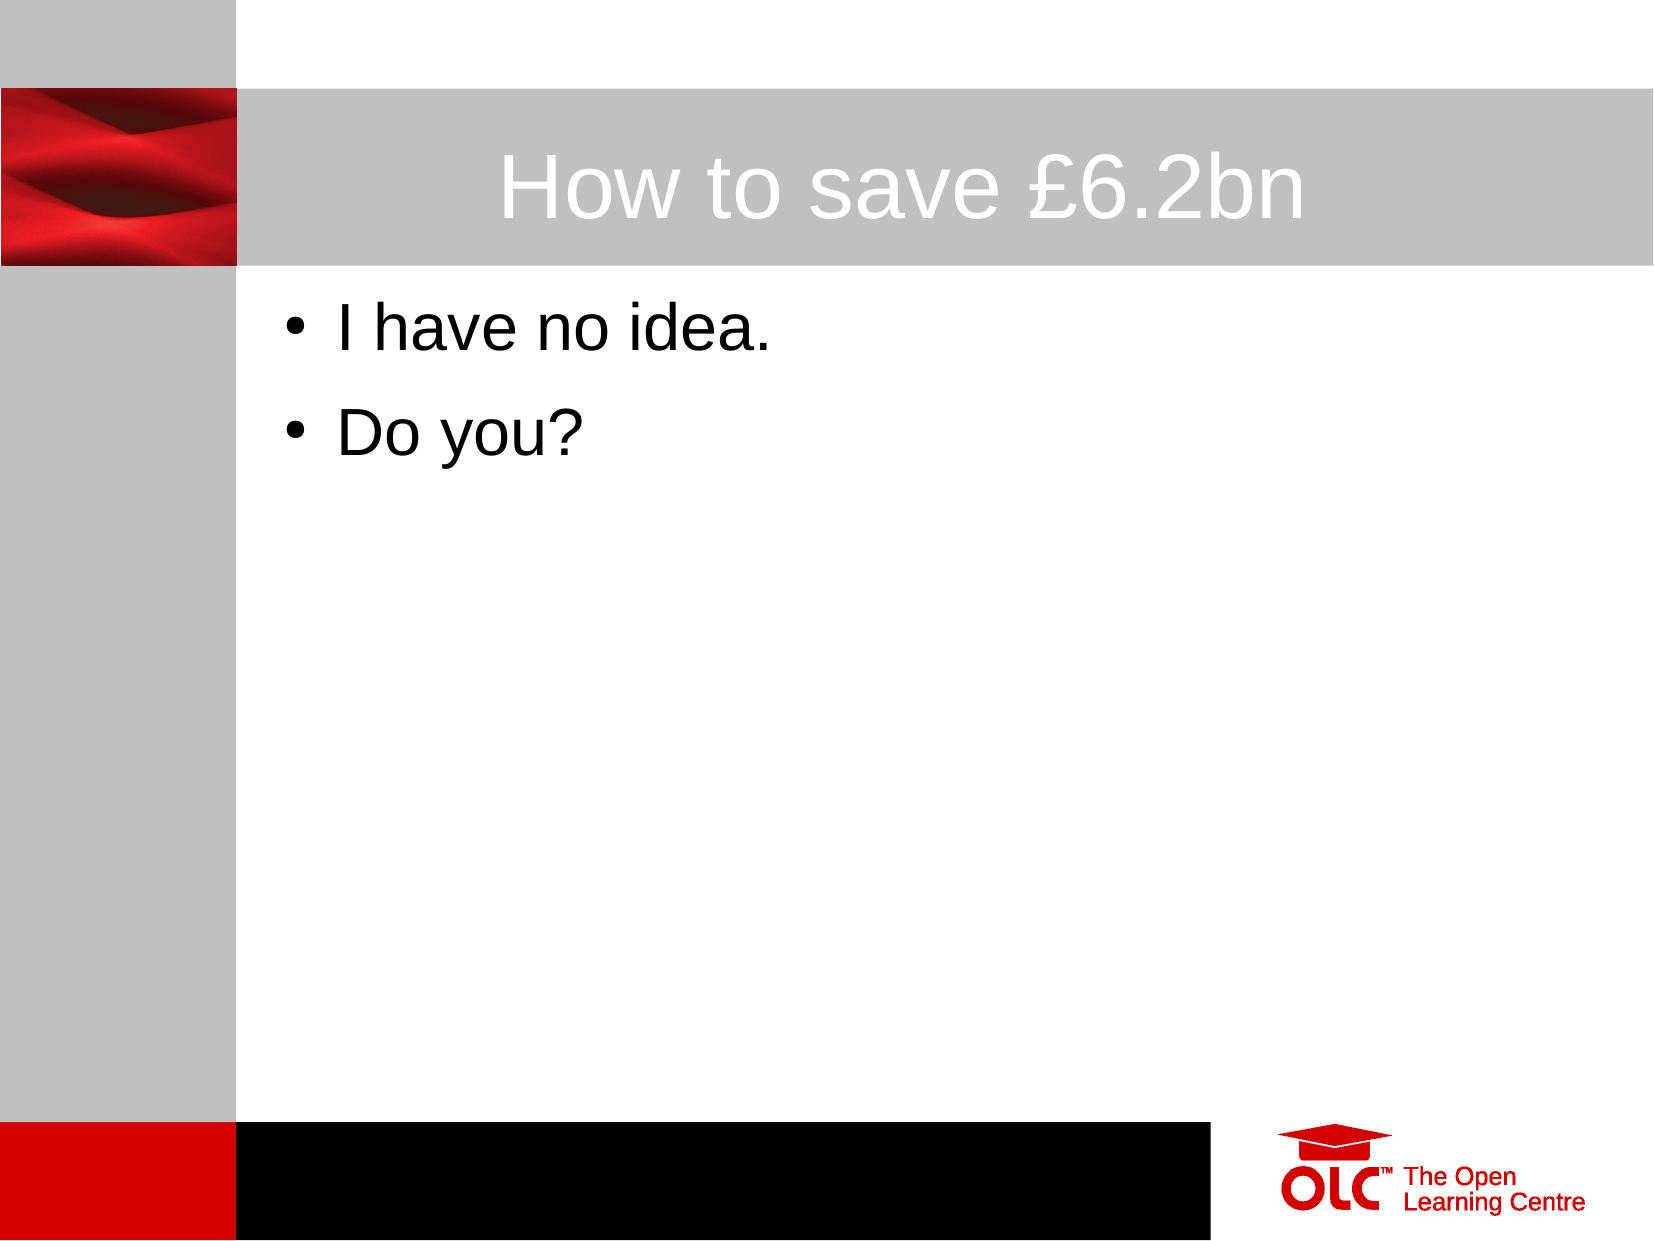

# How to save £6.2bn
I have no idea.
Do you?